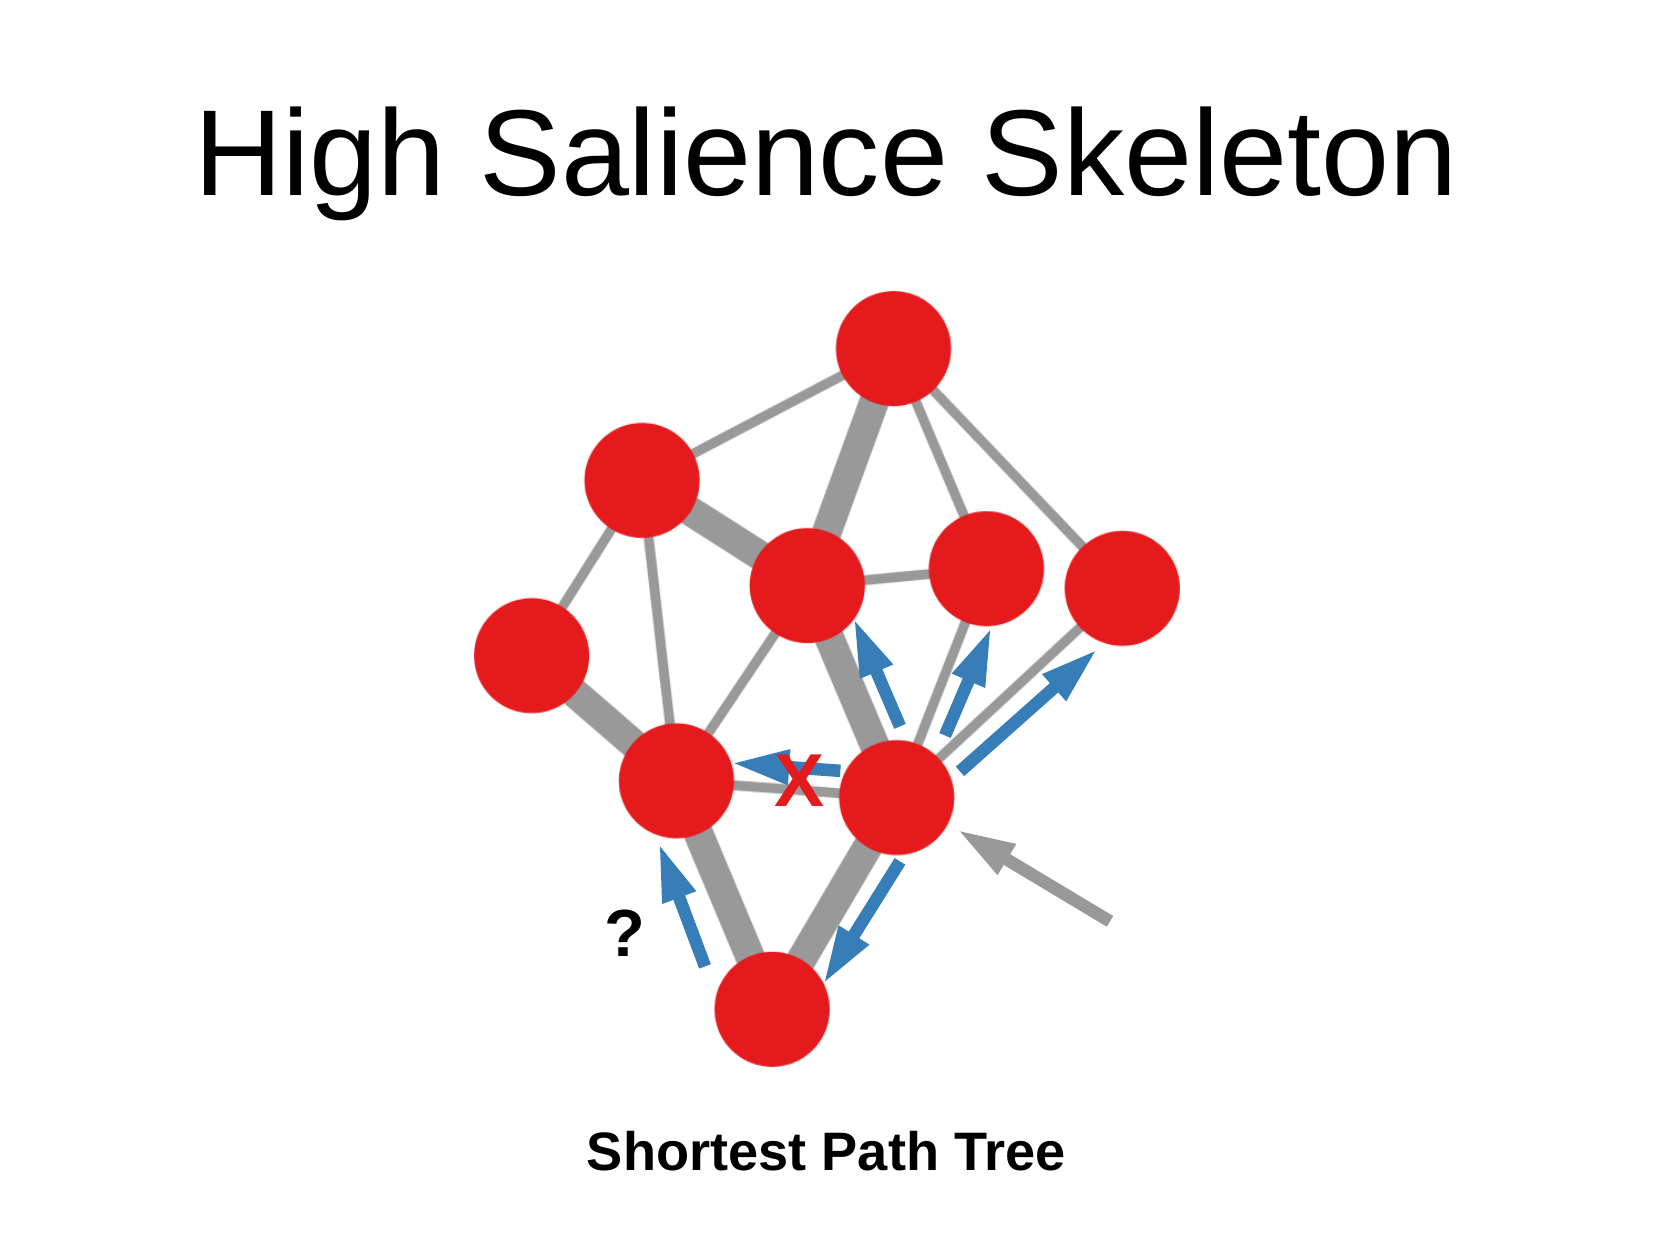

# High Salience Skeleton
X
?
Shortest Path Tree